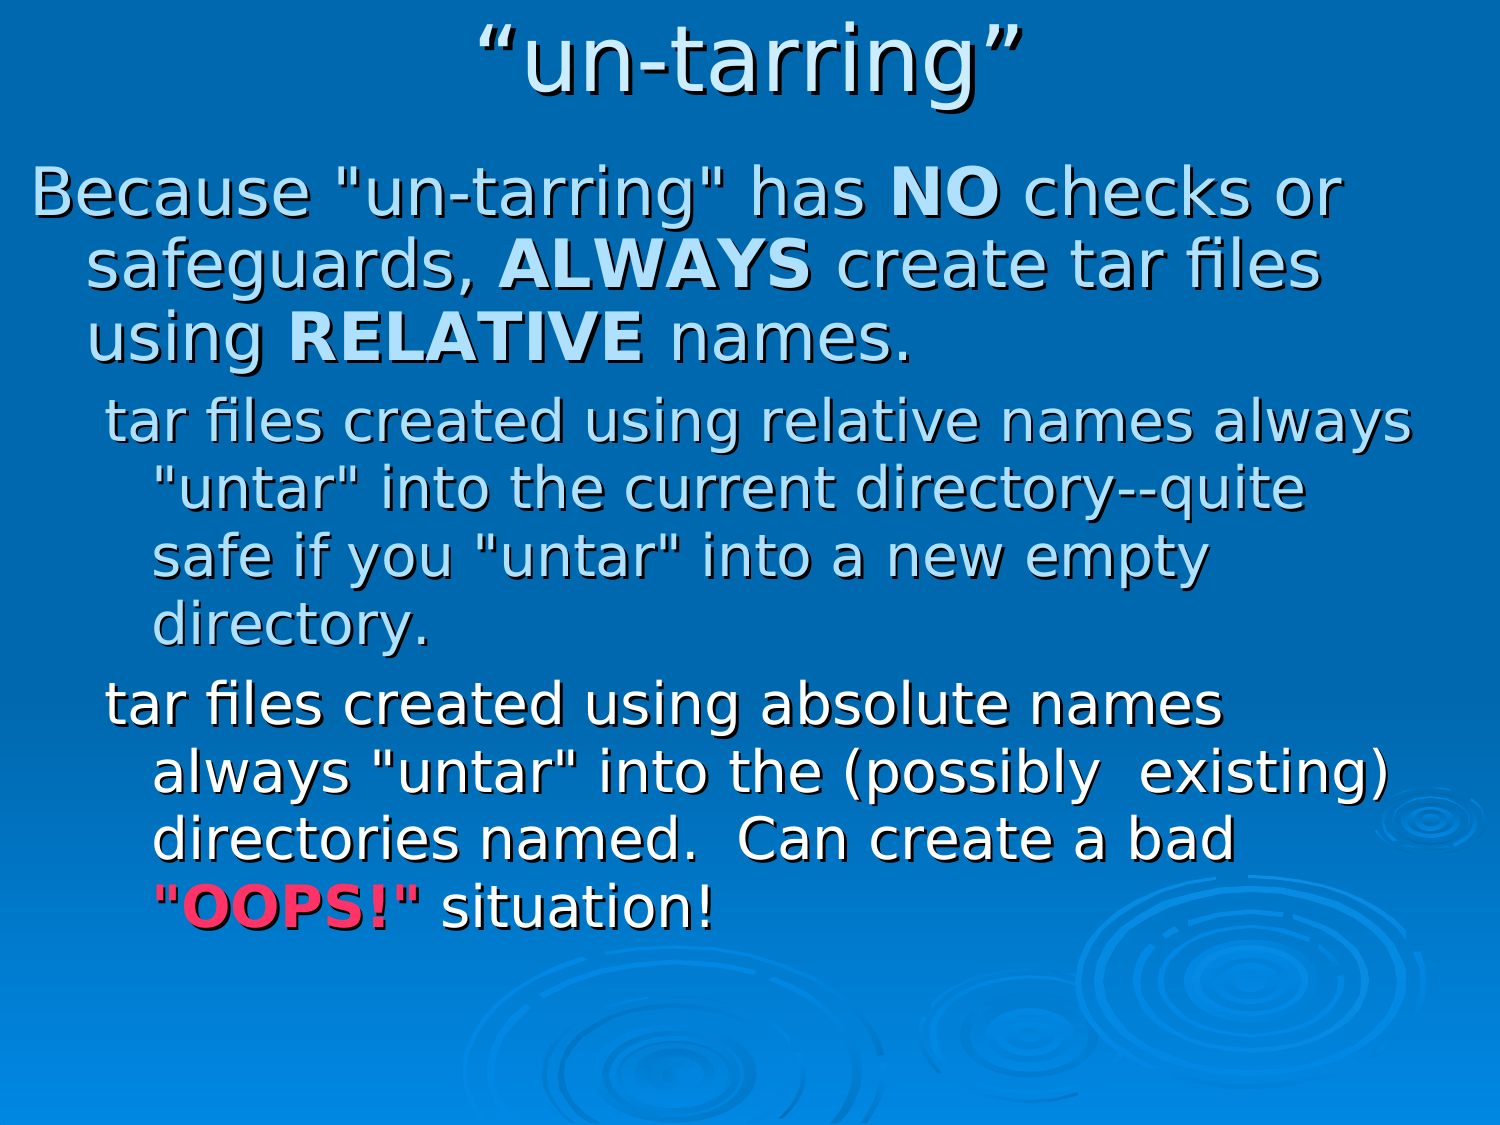

# “un-tarring”
Because "un-tarring" has NO checks or safeguards, ALWAYS create tar files using RELATIVE names.
tar files created using relative names always "untar" into the current directory--quite safe if you "untar" into a new empty directory.
tar files created using absolute names always "untar" into the (possibly existing) directories named. Can create a bad "OOPS!" situation!